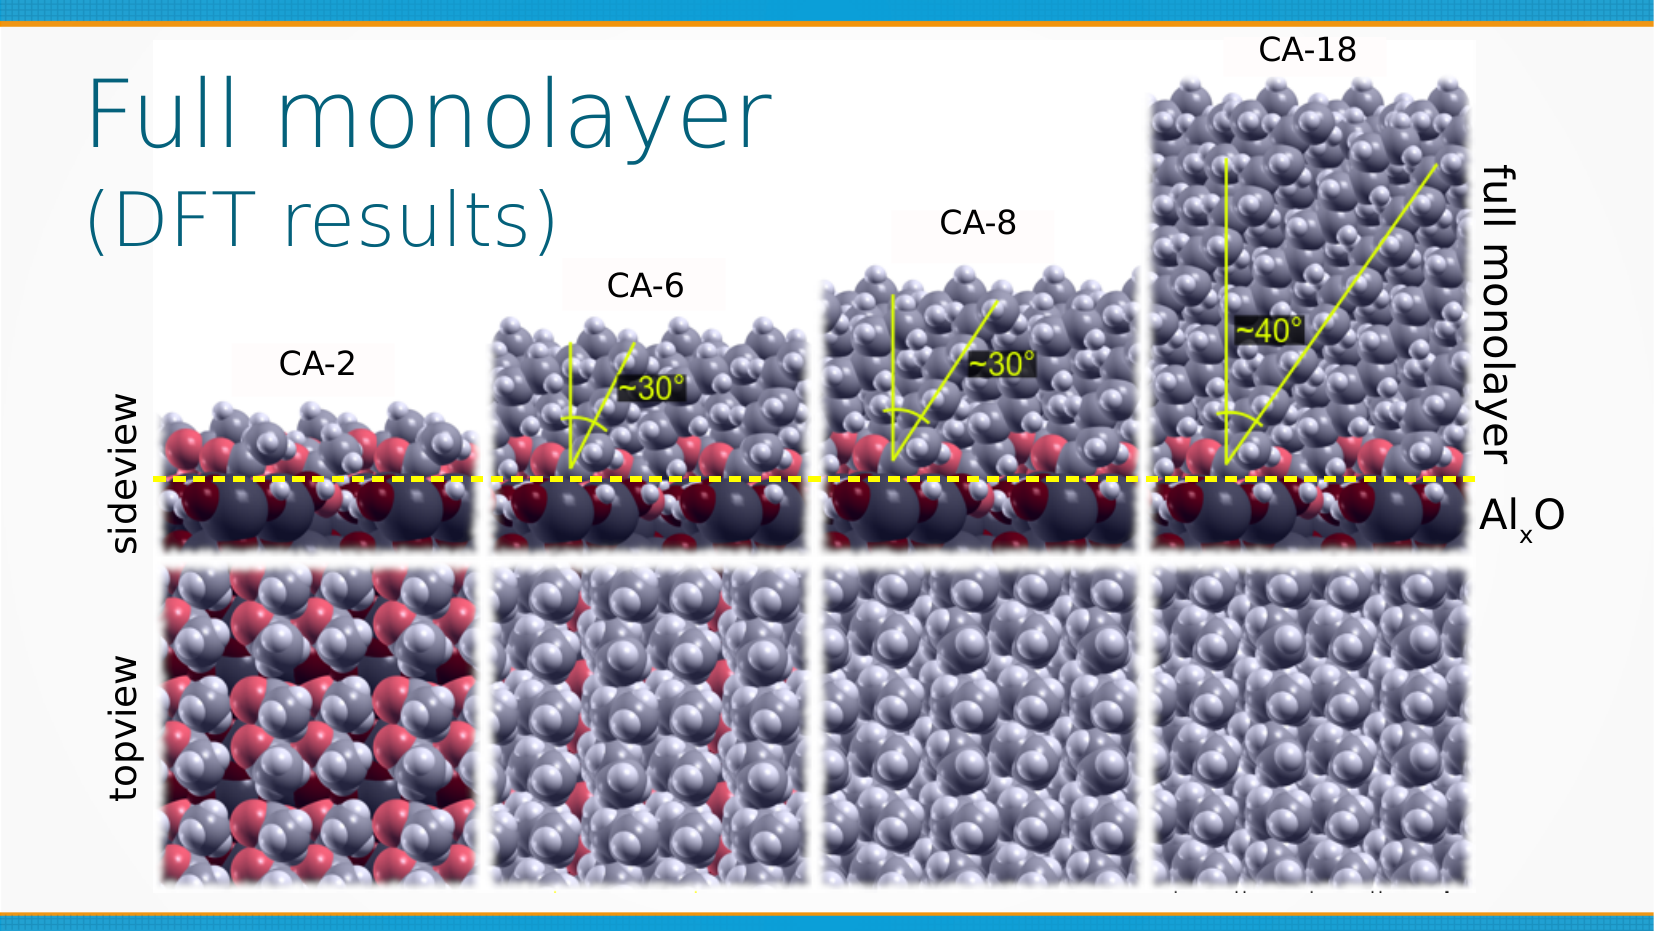

CA-18
# Full monolayer
(DFT results)
CA-8
CA-6
full monolayer
CA-2
sideview
AlxO
topview